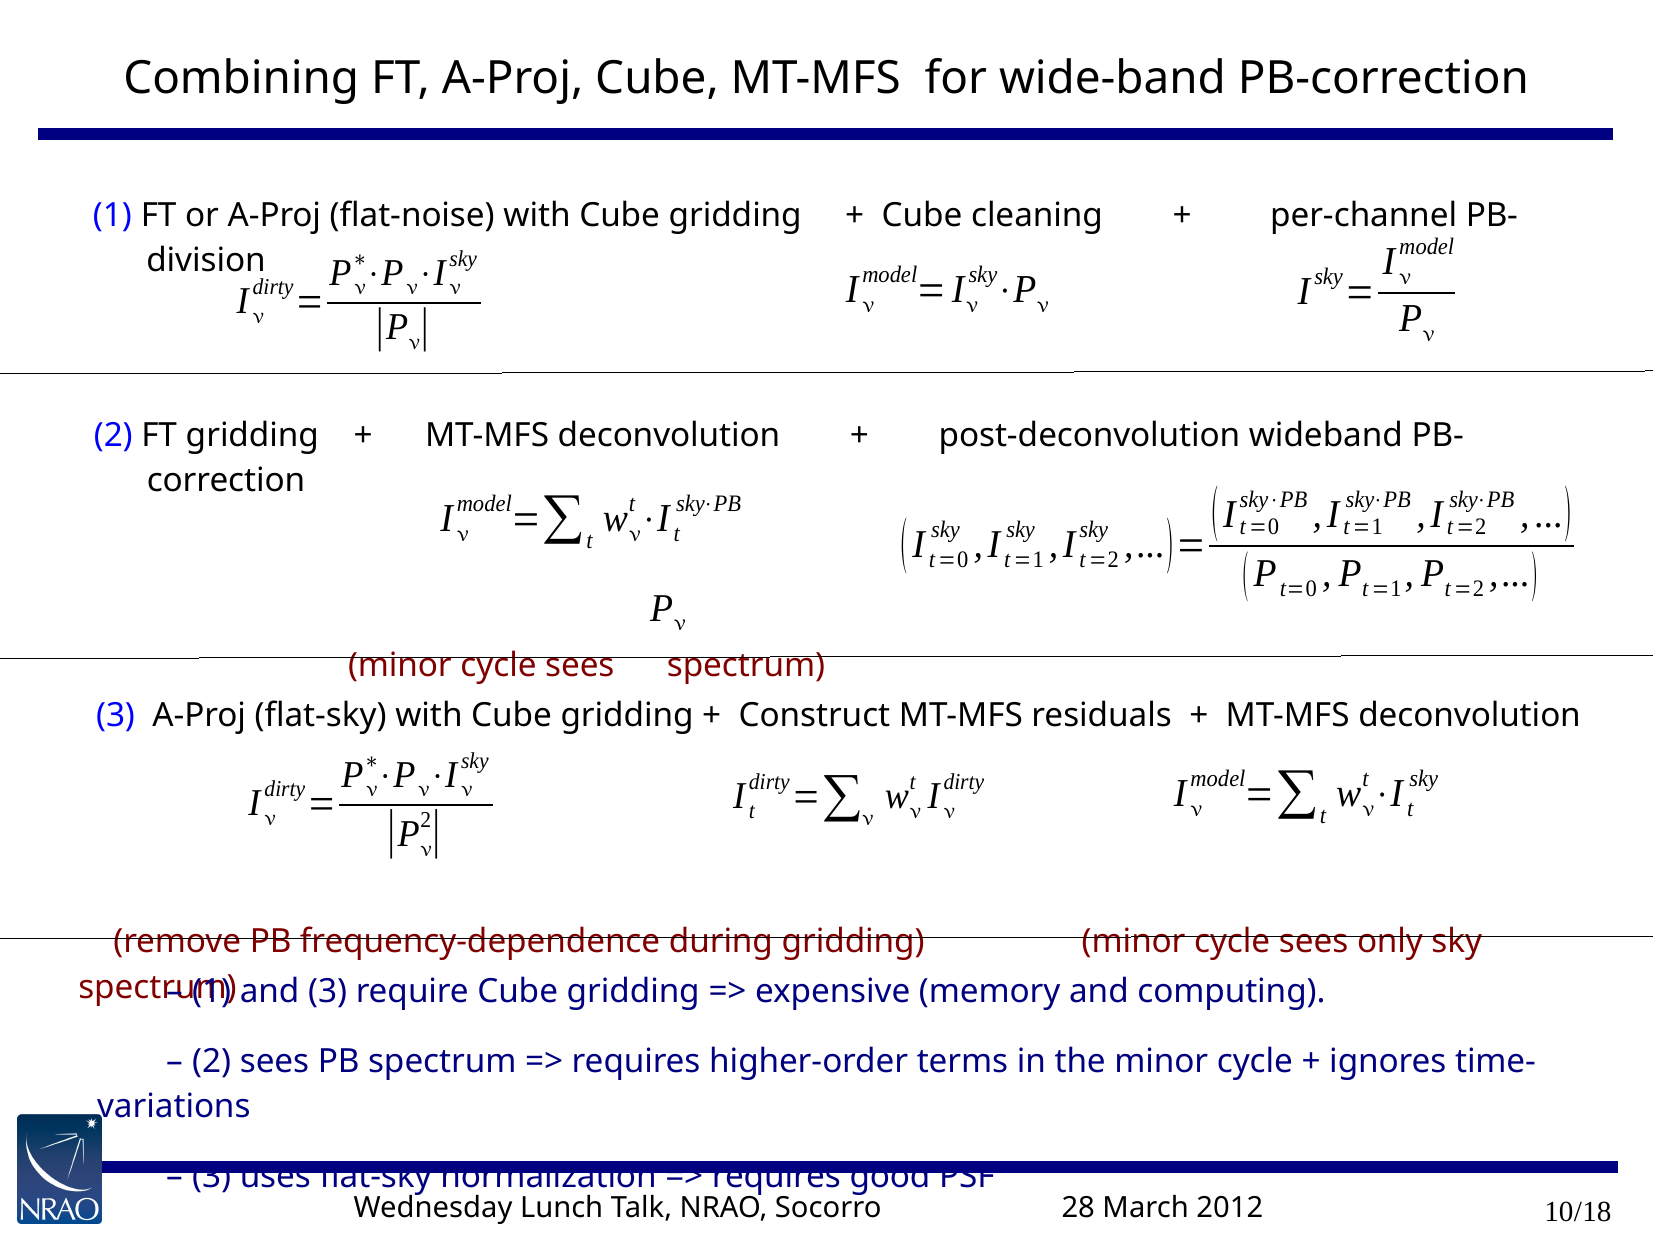

# Combining FT, A-Proj, Cube, MT-MFS for wide-band PB-correction
(1) FT or A-Proj (flat-noise) with Cube gridding + Cube cleaning + per-channel PB-division
(2) FT gridding + MT-MFS deconvolution + post-deconvolution wideband PB-correction
 (minor cycle sees spectrum)
(3) A-Proj (flat-sky) with Cube gridding + Construct MT-MFS residuals + MT-MFS deconvolution
 (remove PB frequency-dependence during gridding) (minor cycle sees only sky spectrum)
 – (1) and (3) require Cube gridding => expensive (memory and computing).
 – (2) sees PB spectrum => requires higher-order terms in the minor cycle + ignores time-variations
 – (3) uses flat-sky normalization => requires good PSF
10